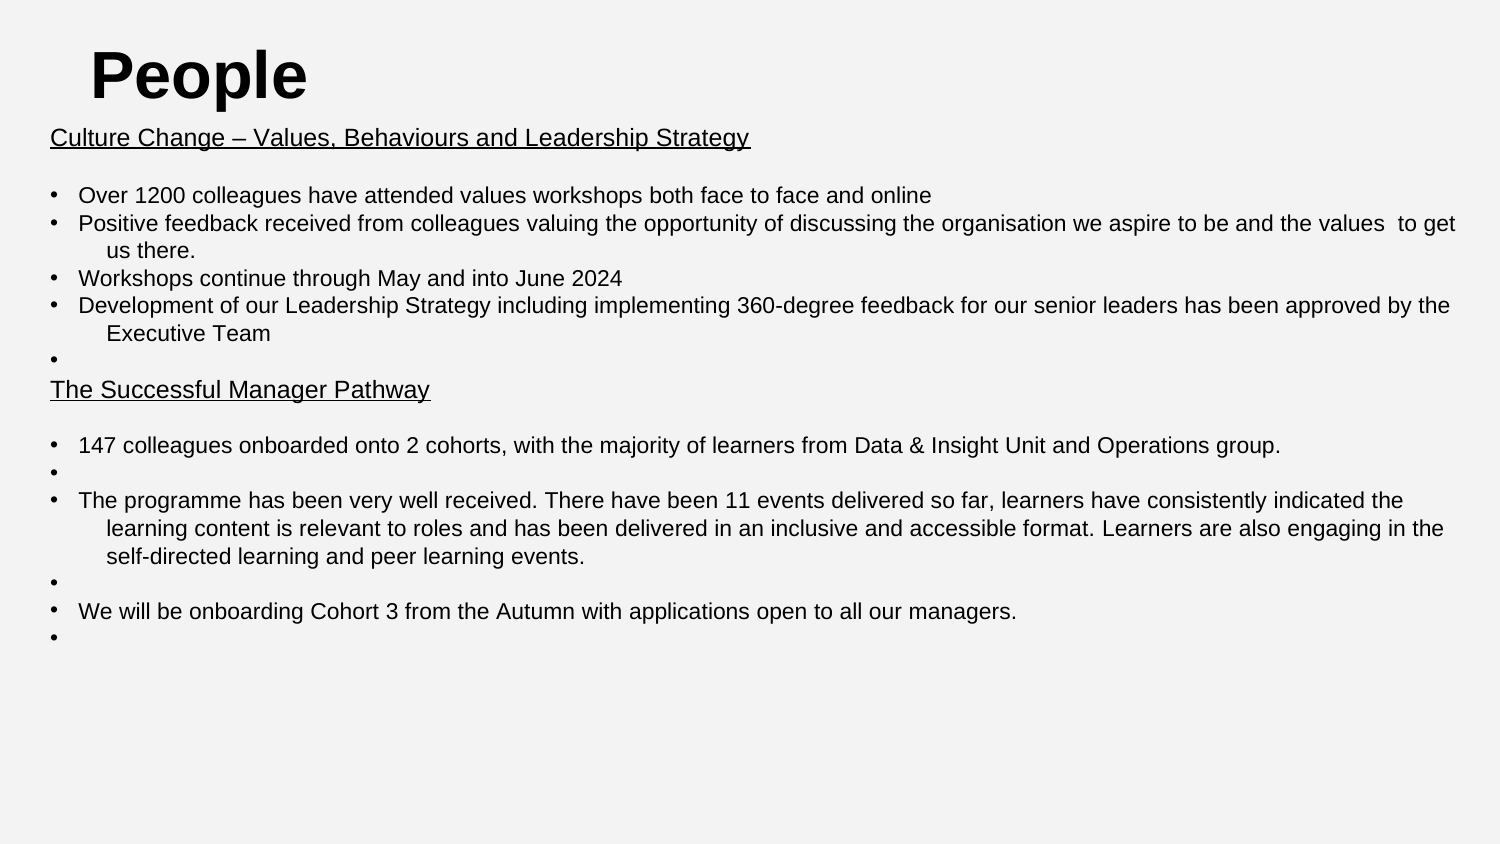

# People
Culture Change – Values, Behaviours and Leadership Strategy
Over 1200 colleagues have attended values workshops both face to face and online
Positive feedback received from colleagues valuing the opportunity of discussing the organisation we aspire to be and the values  to get us there.
Workshops continue through May and into June 2024
Development of our Leadership Strategy including implementing 360-degree feedback for our senior leaders has been approved by the Executive Team
The Successful Manager Pathway
147 colleagues onboarded onto 2 cohorts, with the majority of learners from Data & Insight Unit and Operations group.
The programme has been very well received. There have been 11 events delivered so far, learners have consistently indicated the learning content is relevant to roles and has been delivered in an inclusive and accessible format. Learners are also engaging in the self-directed learning and peer learning events.
We will be onboarding Cohort 3 from the Autumn with applications open to all our managers.